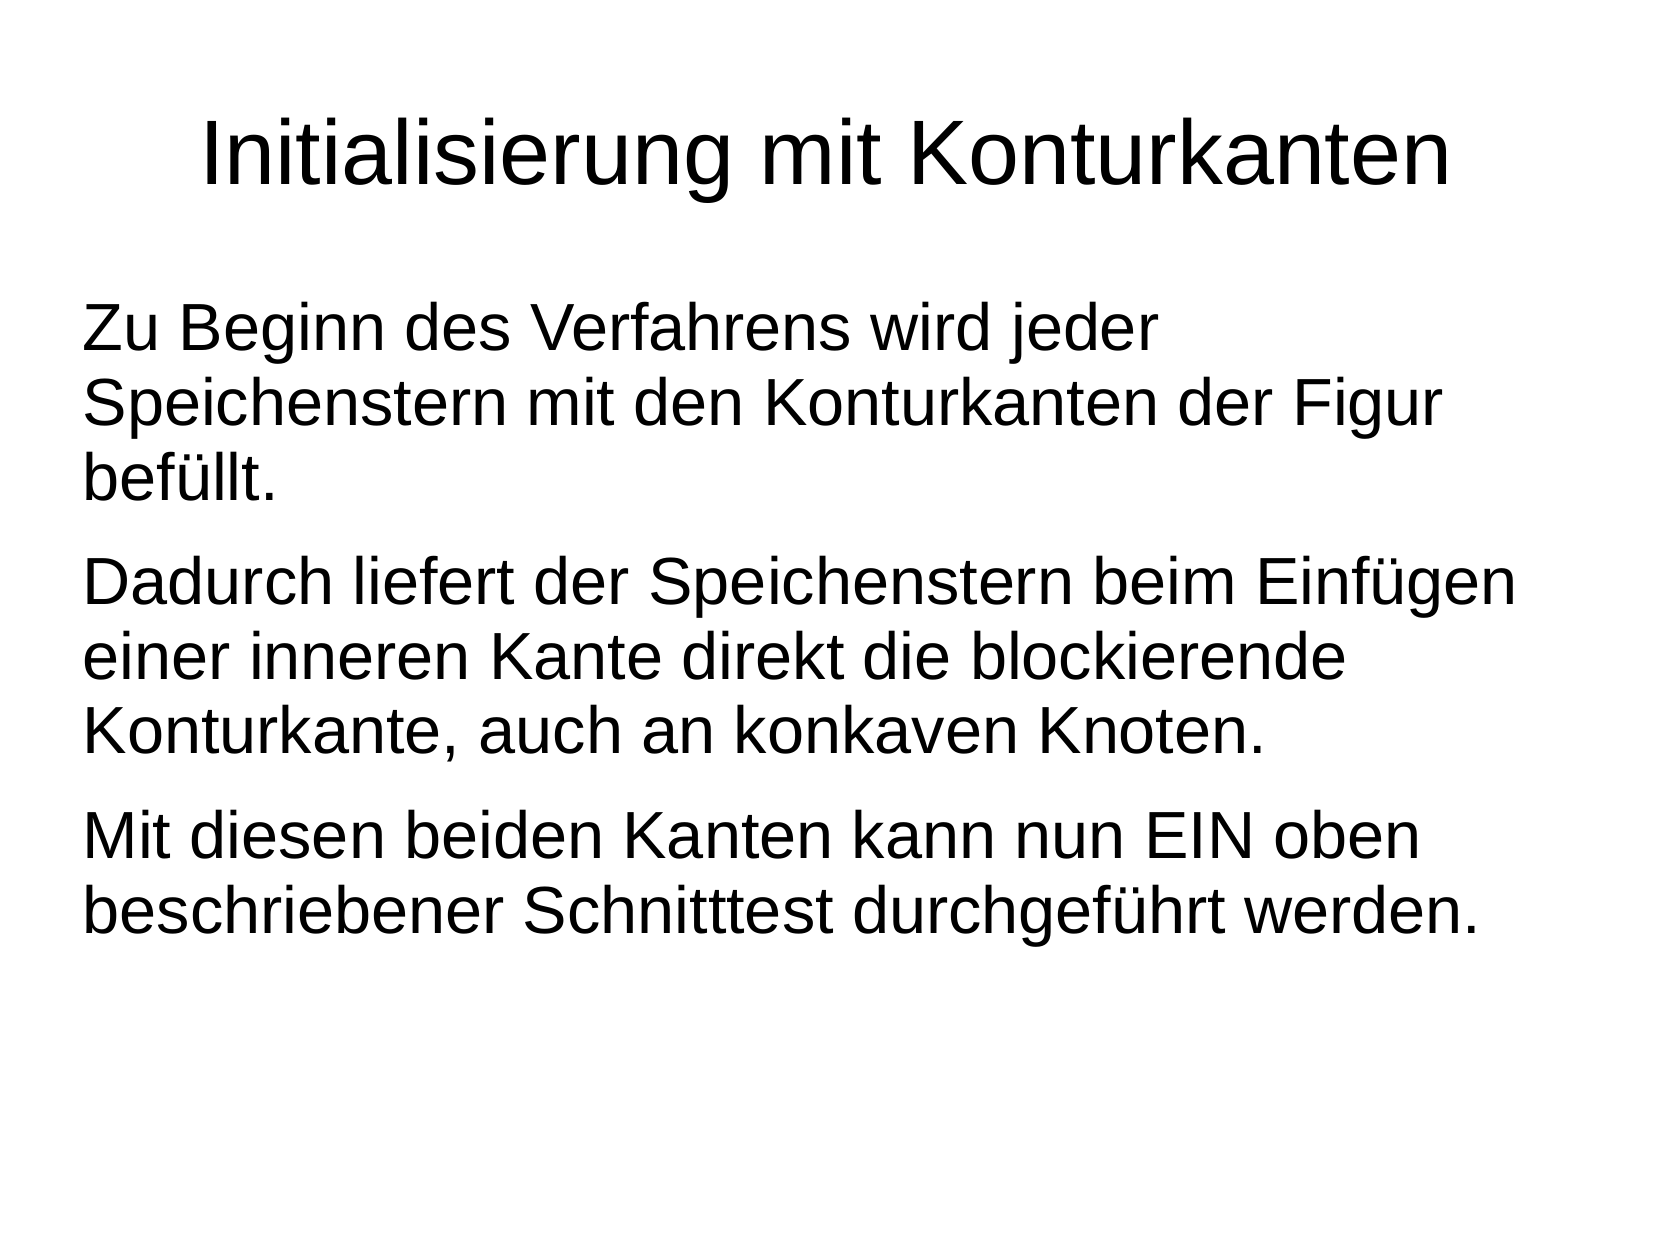

# Initialisierung mit Konturkanten
Zu Beginn des Verfahrens wird jeder Speichenstern mit den Konturkanten der Figur befüllt.
Dadurch liefert der Speichenstern beim Einfügen einer inneren Kante direkt die blockierende Konturkante, auch an konkaven Knoten.
Mit diesen beiden Kanten kann nun EIN oben beschriebener Schnitttest durchgeführt werden.